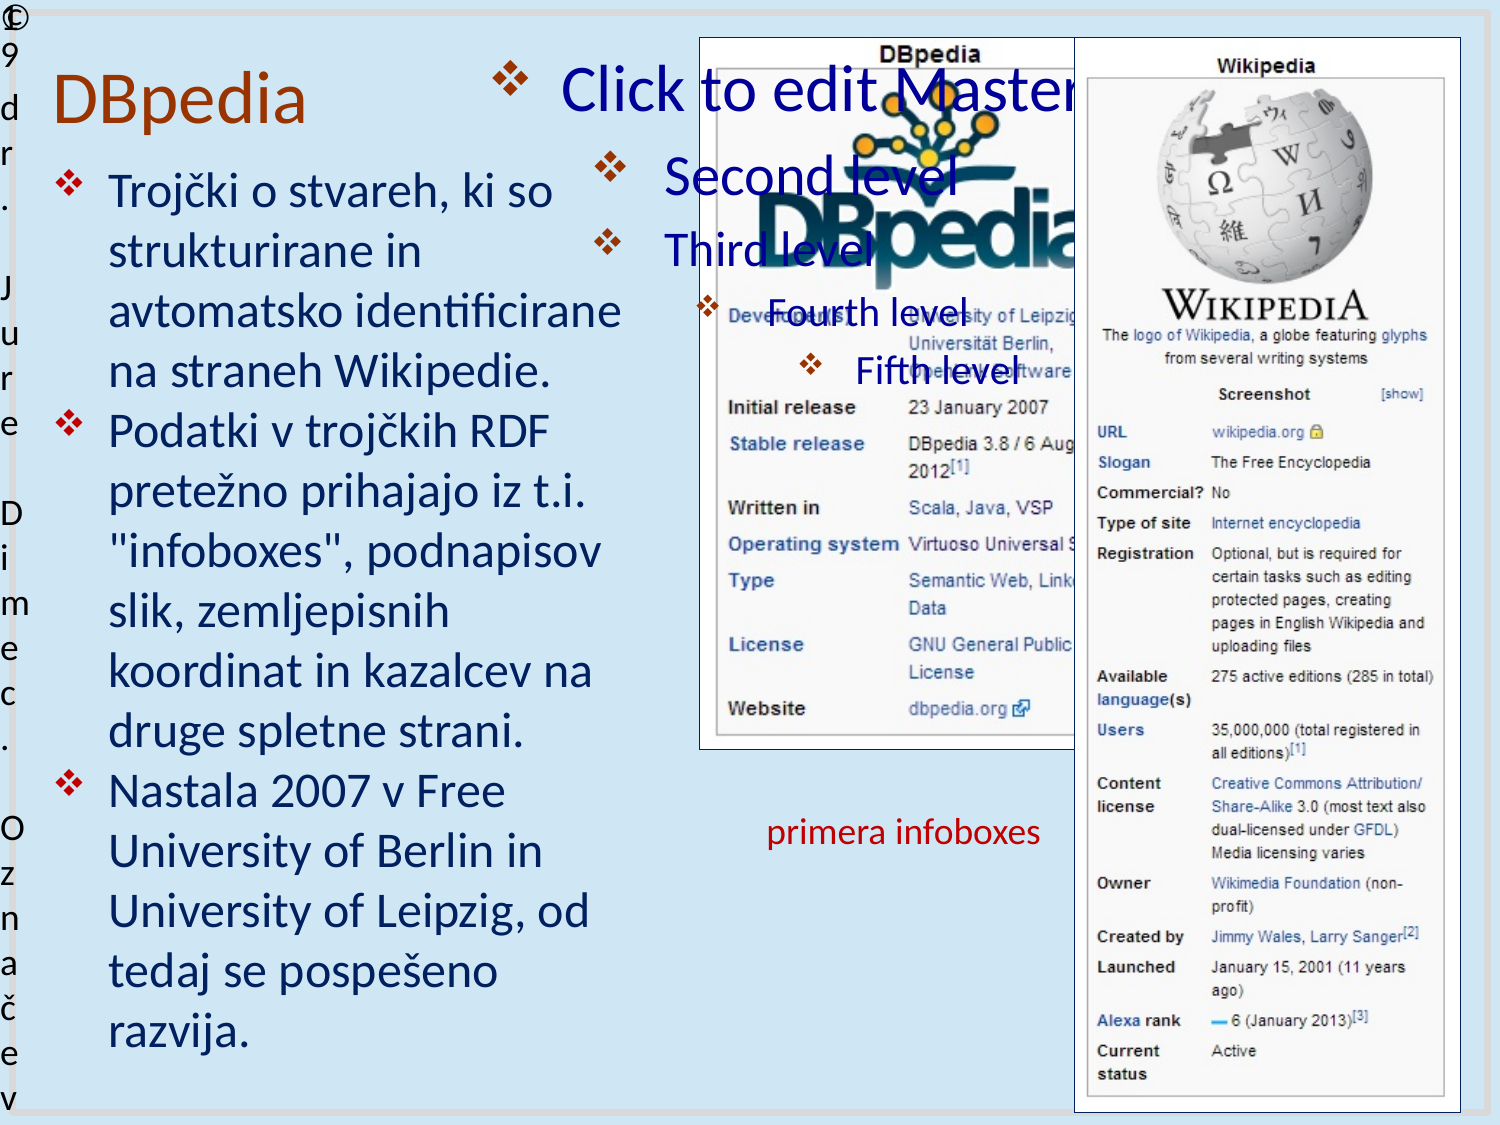

© dr. Jure Dimec. Označevalni jeziki 3 (2012 / 13). Povezovanje dejstev.
# DBpedia
Click to edit Master text styles
Second level
Third level
Fourth level
Fifth level
Trojčki o stvareh, ki so strukturirane in avtomatsko identificirane na straneh Wikipedie.
Podatki v trojčkih RDF pretežno prihajajo iz t.i. "infoboxes", podnapisov slik, zemljepisnih koordinat in kazalcev na druge spletne strani.
Nastala 2007 v Free University of Berlin in University of Leipzig, od tedaj se pospešeno razvija.
primera infoboxes